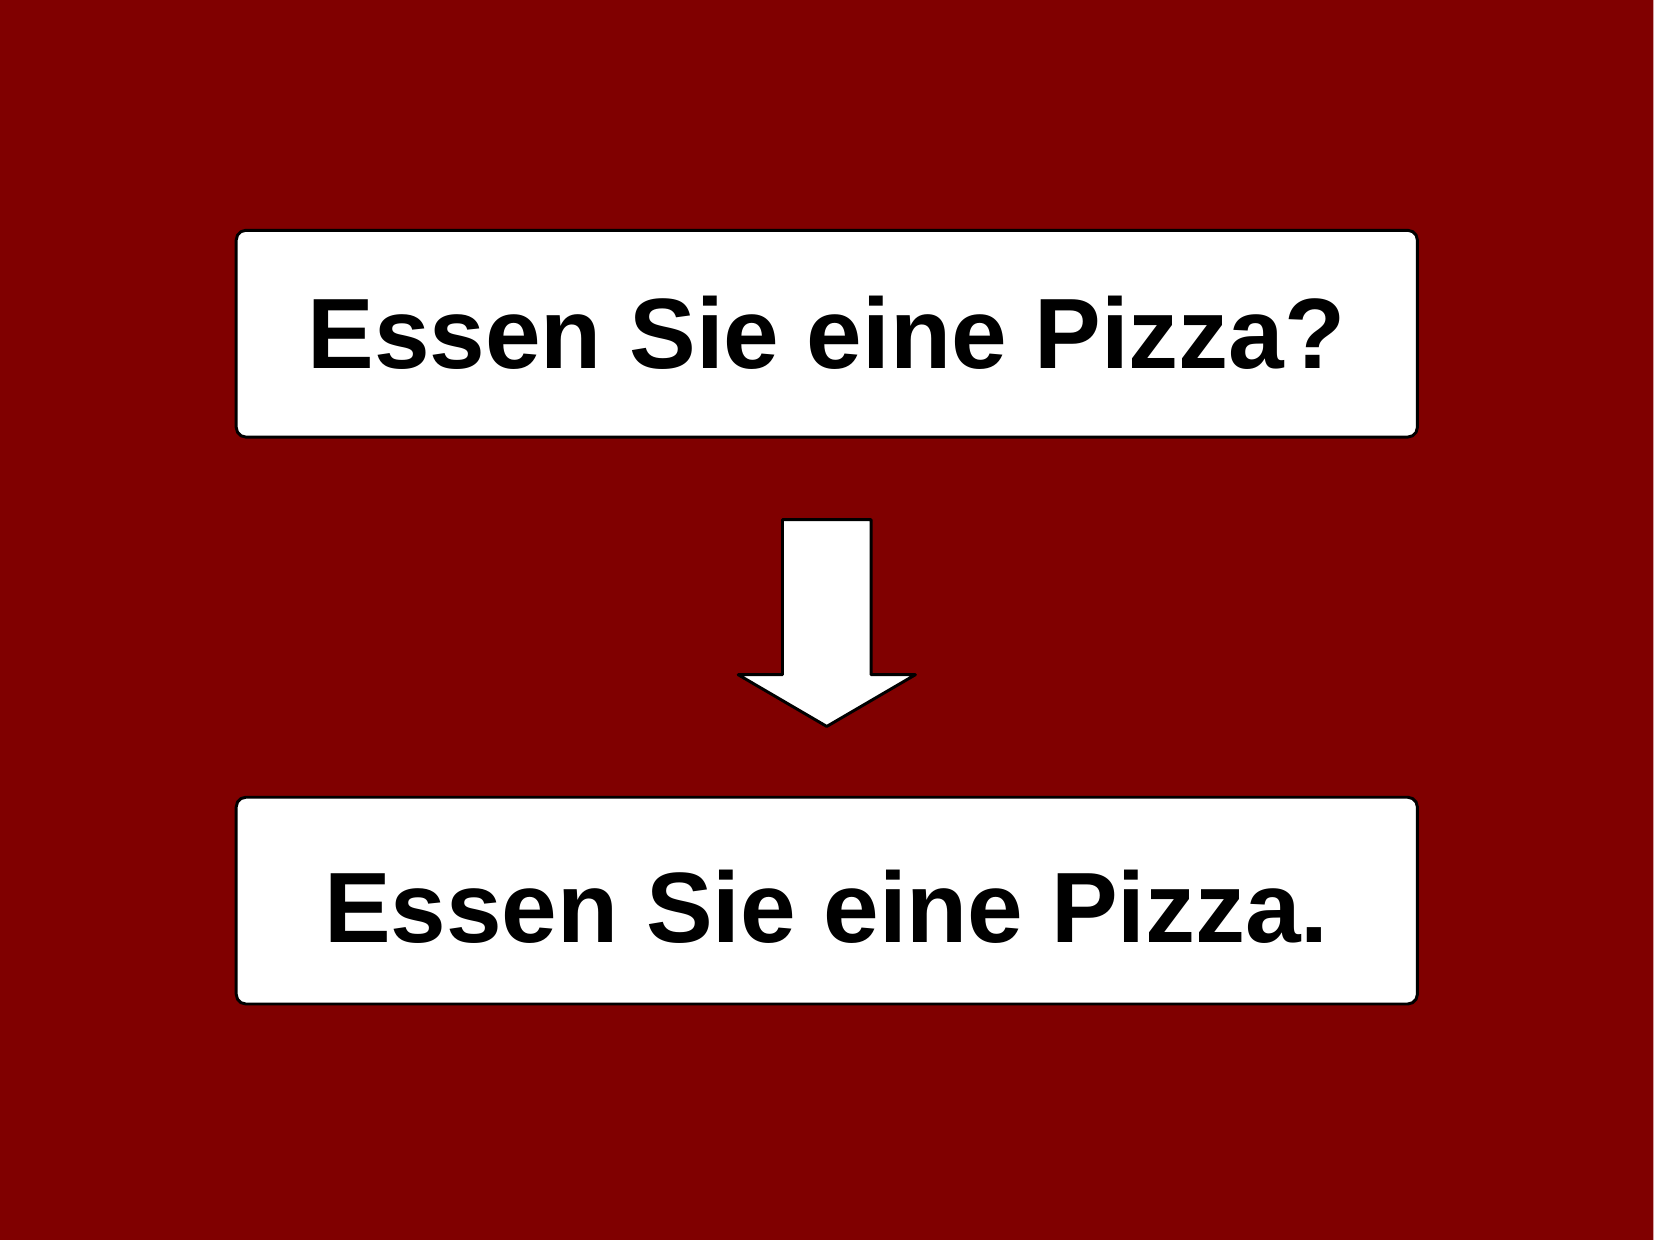

Essen Sie eine Pizza?
Essen Sie eine Pizza.